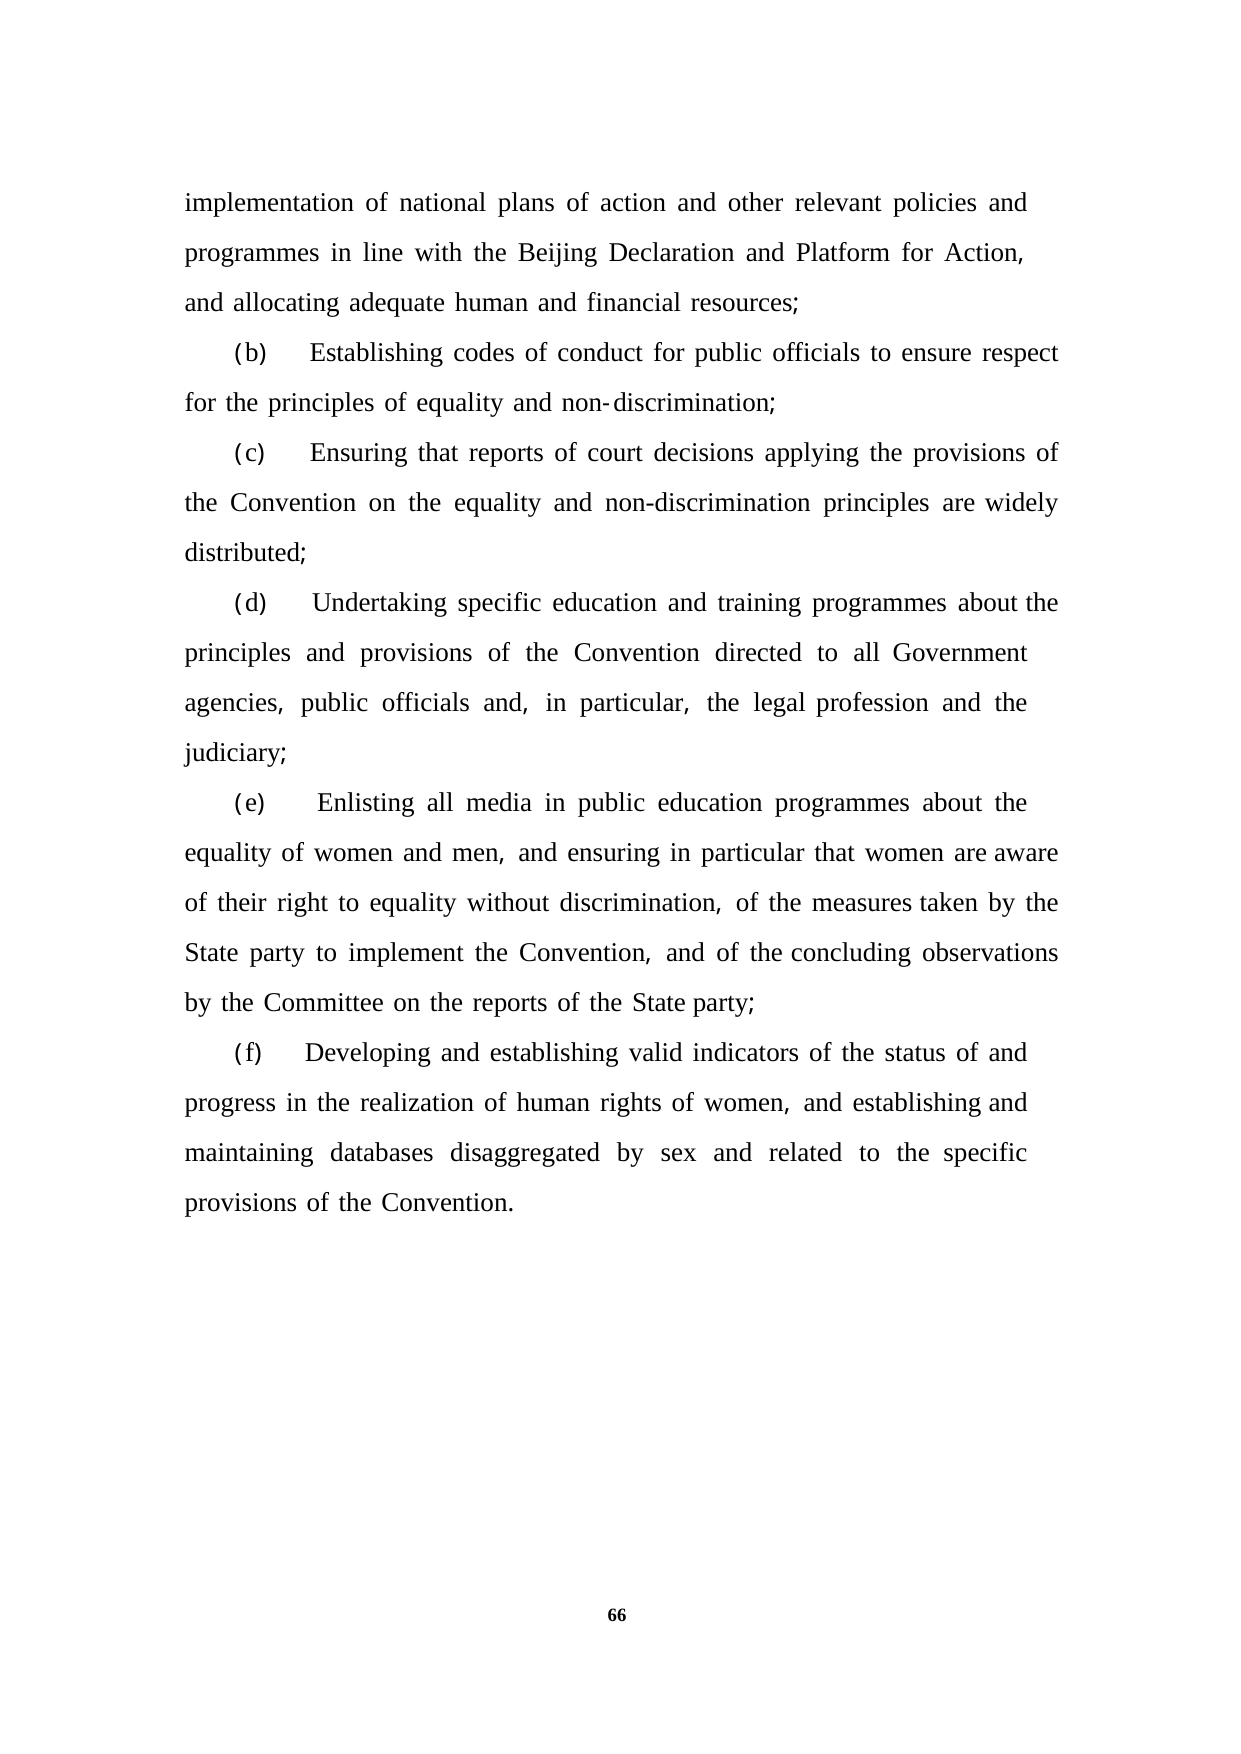

implementation of national plans of action and other relevant policies and programmes in line with the Beijing Declaration and Platform for Action, and allocating adequate human and financial resources;
(b) Establishing codes of conduct for public officials to ensure respect for the principles of equality and non-discrimination;
(c) Ensuring that reports of court decisions applying the provisions of the Convention on the equality and non-discrimination principles are widely distributed;
(d) Undertaking specific education and training programmes about the principles and provisions of the Convention directed to all Government agencies, public officials and, in particular, the legal profession and the judiciary;
(e) Enlisting all media in public education programmes about the equality of women and men, and ensuring in particular that women are aware of their right to equality without discrimination, of the measures taken by the State party to implement the Convention, and of the concluding observations by the Committee on the reports of the State party;
(f) Developing and establishing valid indicators of the status of and progress in the realization of human rights of women, and establishing and maintaining databases disaggregated by sex and related to the specific provisions of the Convention.
66